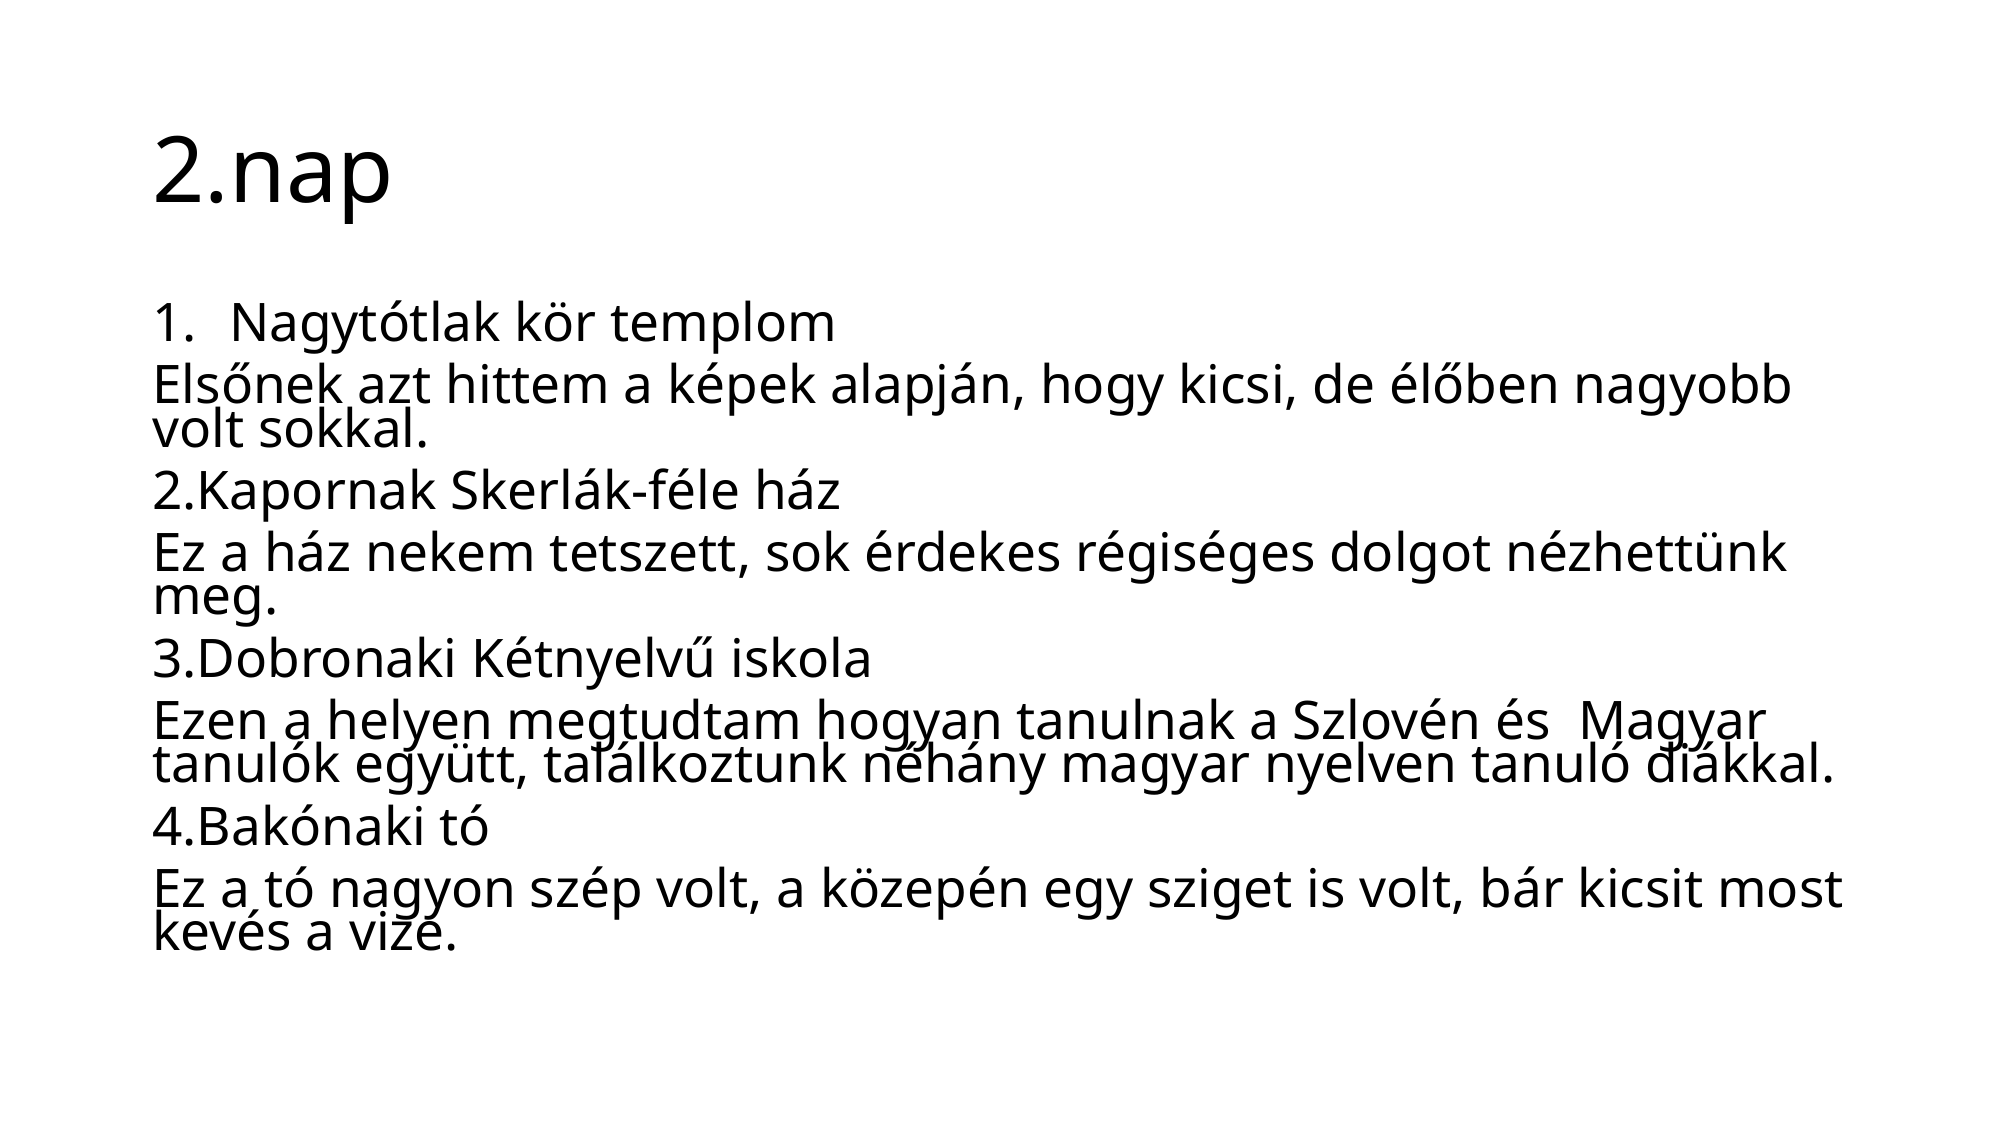

# 2.nap
Nagytótlak kör templom
Elsőnek azt hittem a képek alapján, hogy kicsi, de élőben nagyobb volt sokkal.
2.Kapornak Skerlák-féle ház
Ez a ház nekem tetszett, sok érdekes régiséges dolgot nézhettünk meg.
3.Dobronaki Kétnyelvű iskola
Ezen a helyen megtudtam hogyan tanulnak a Szlovén és Magyar tanulók együtt, találkoztunk néhány magyar nyelven tanuló diákkal.
4.Bakónaki tó
Ez a tó nagyon szép volt, a közepén egy sziget is volt, bár kicsit most kevés a vize.